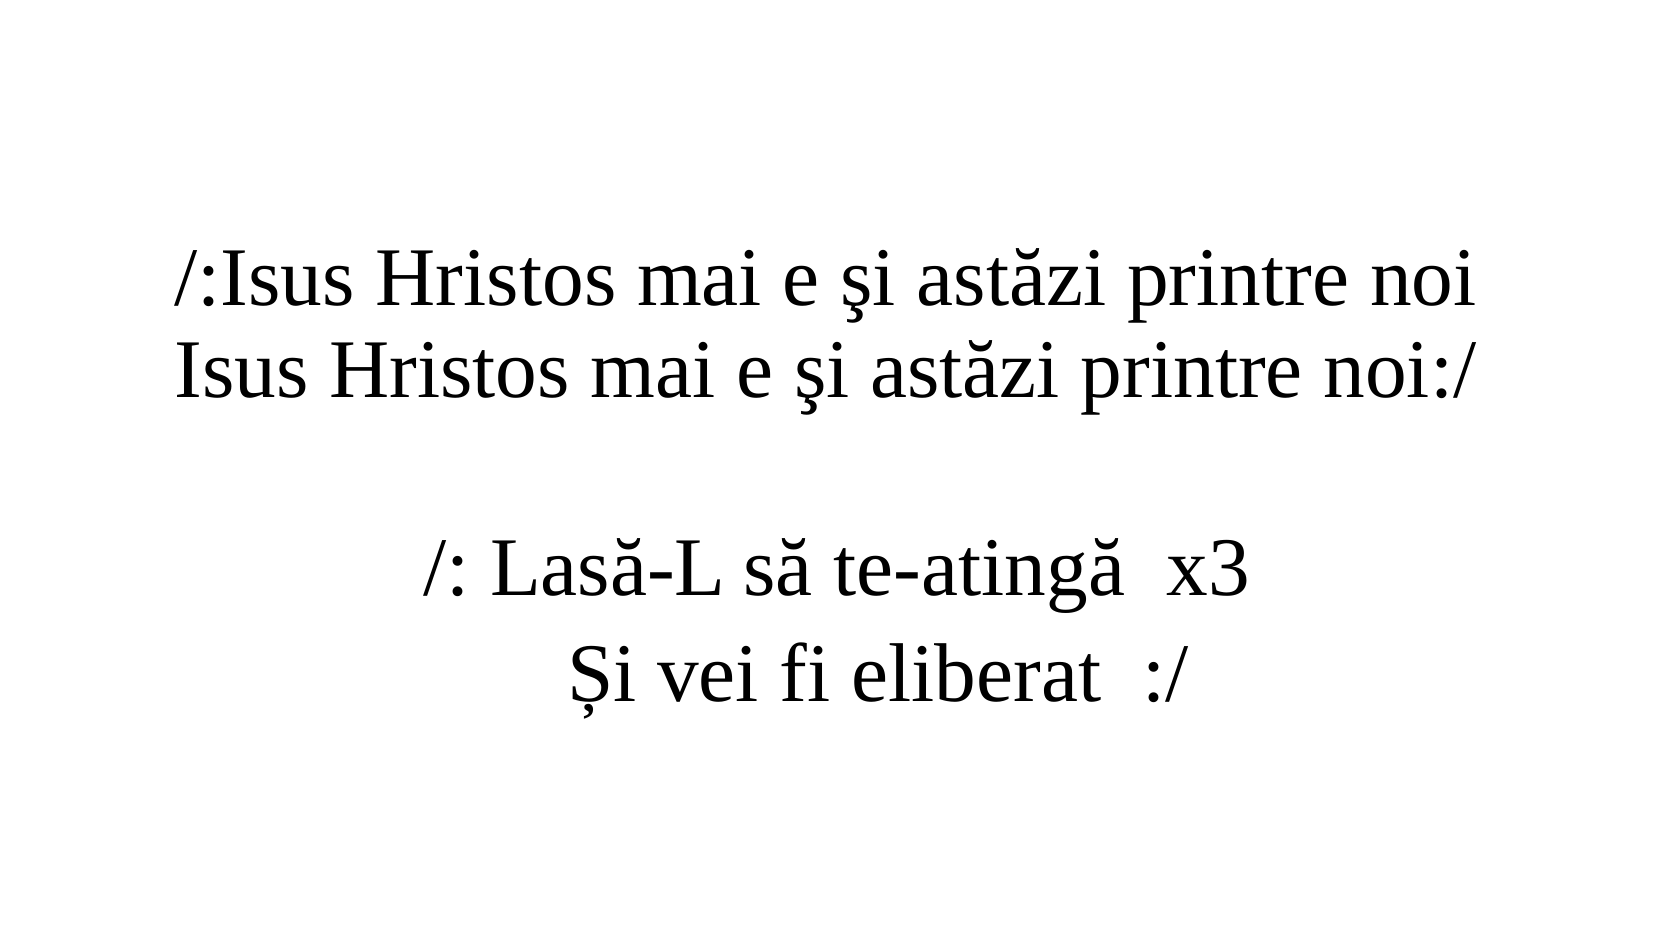

# /:Isus Hristos mai e şi astăzi printre noi
Isus Hristos mai e şi astăzi printre noi:/
 /: Lasă-L să te-atingă x3
 Și vei fi eliberat :/